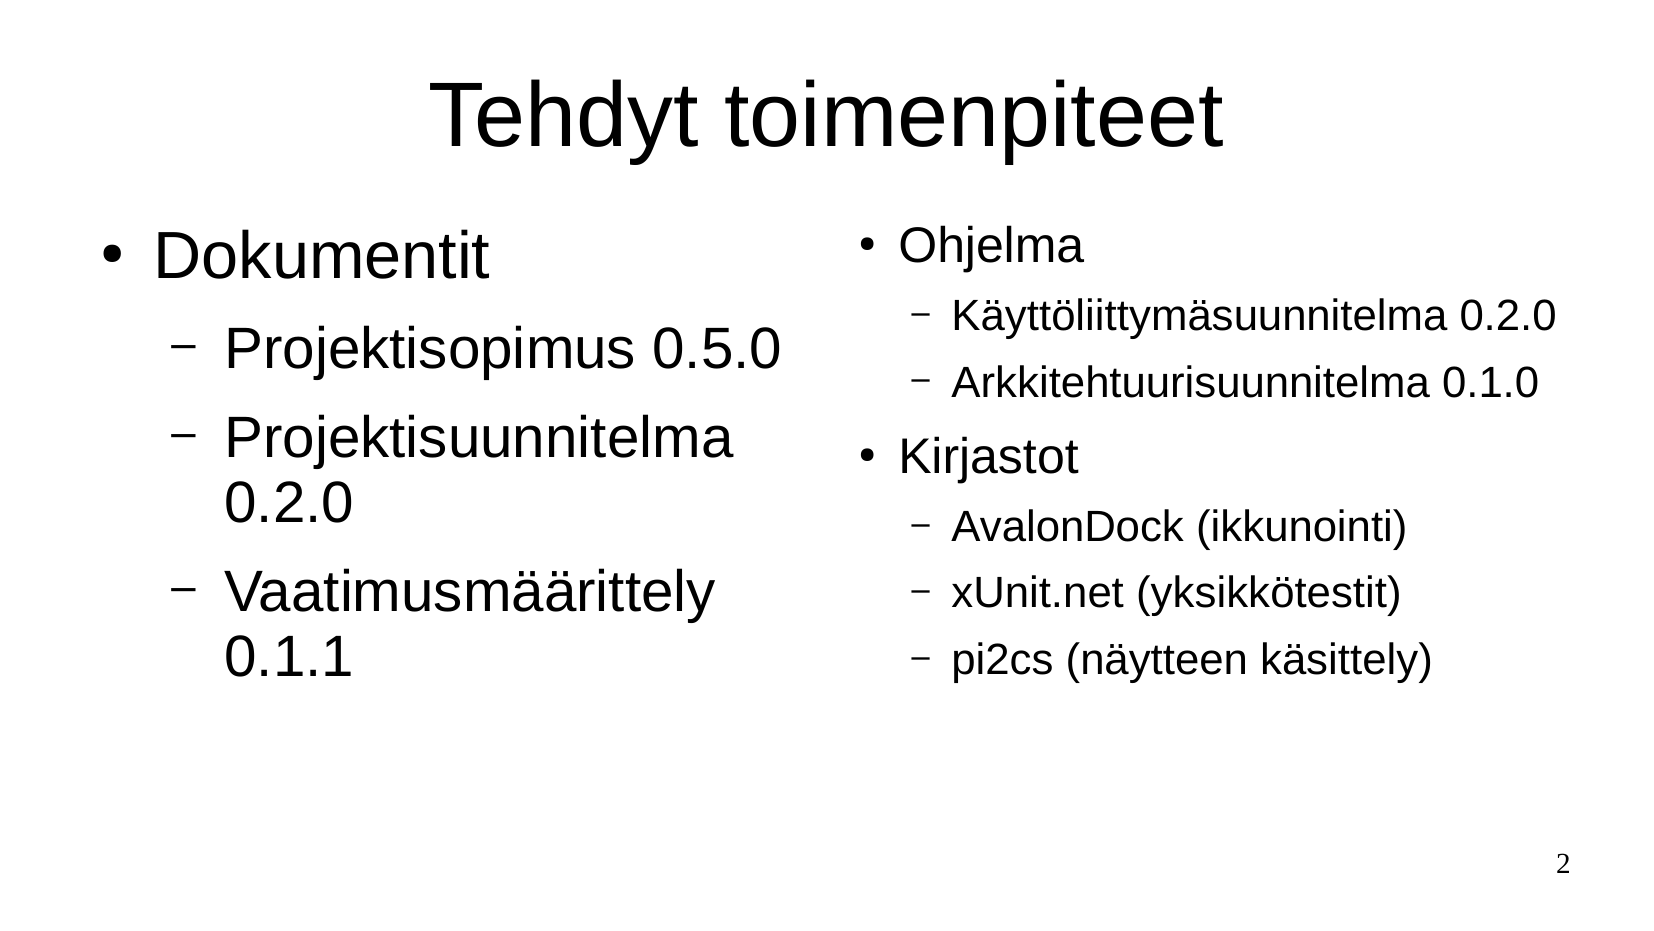

# Tehdyt toimenpiteet
Dokumentit
Projektisopimus 0.5.0
Projektisuunnitelma 0.2.0
Vaatimusmäärittely 0.1.1
Ohjelma
Käyttöliittymäsuunnitelma 0.2.0
Arkkitehtuurisuunnitelma 0.1.0
Kirjastot
AvalonDock (ikkunointi)
xUnit.net (yksikkötestit)
pi2cs (näytteen käsittely)
2